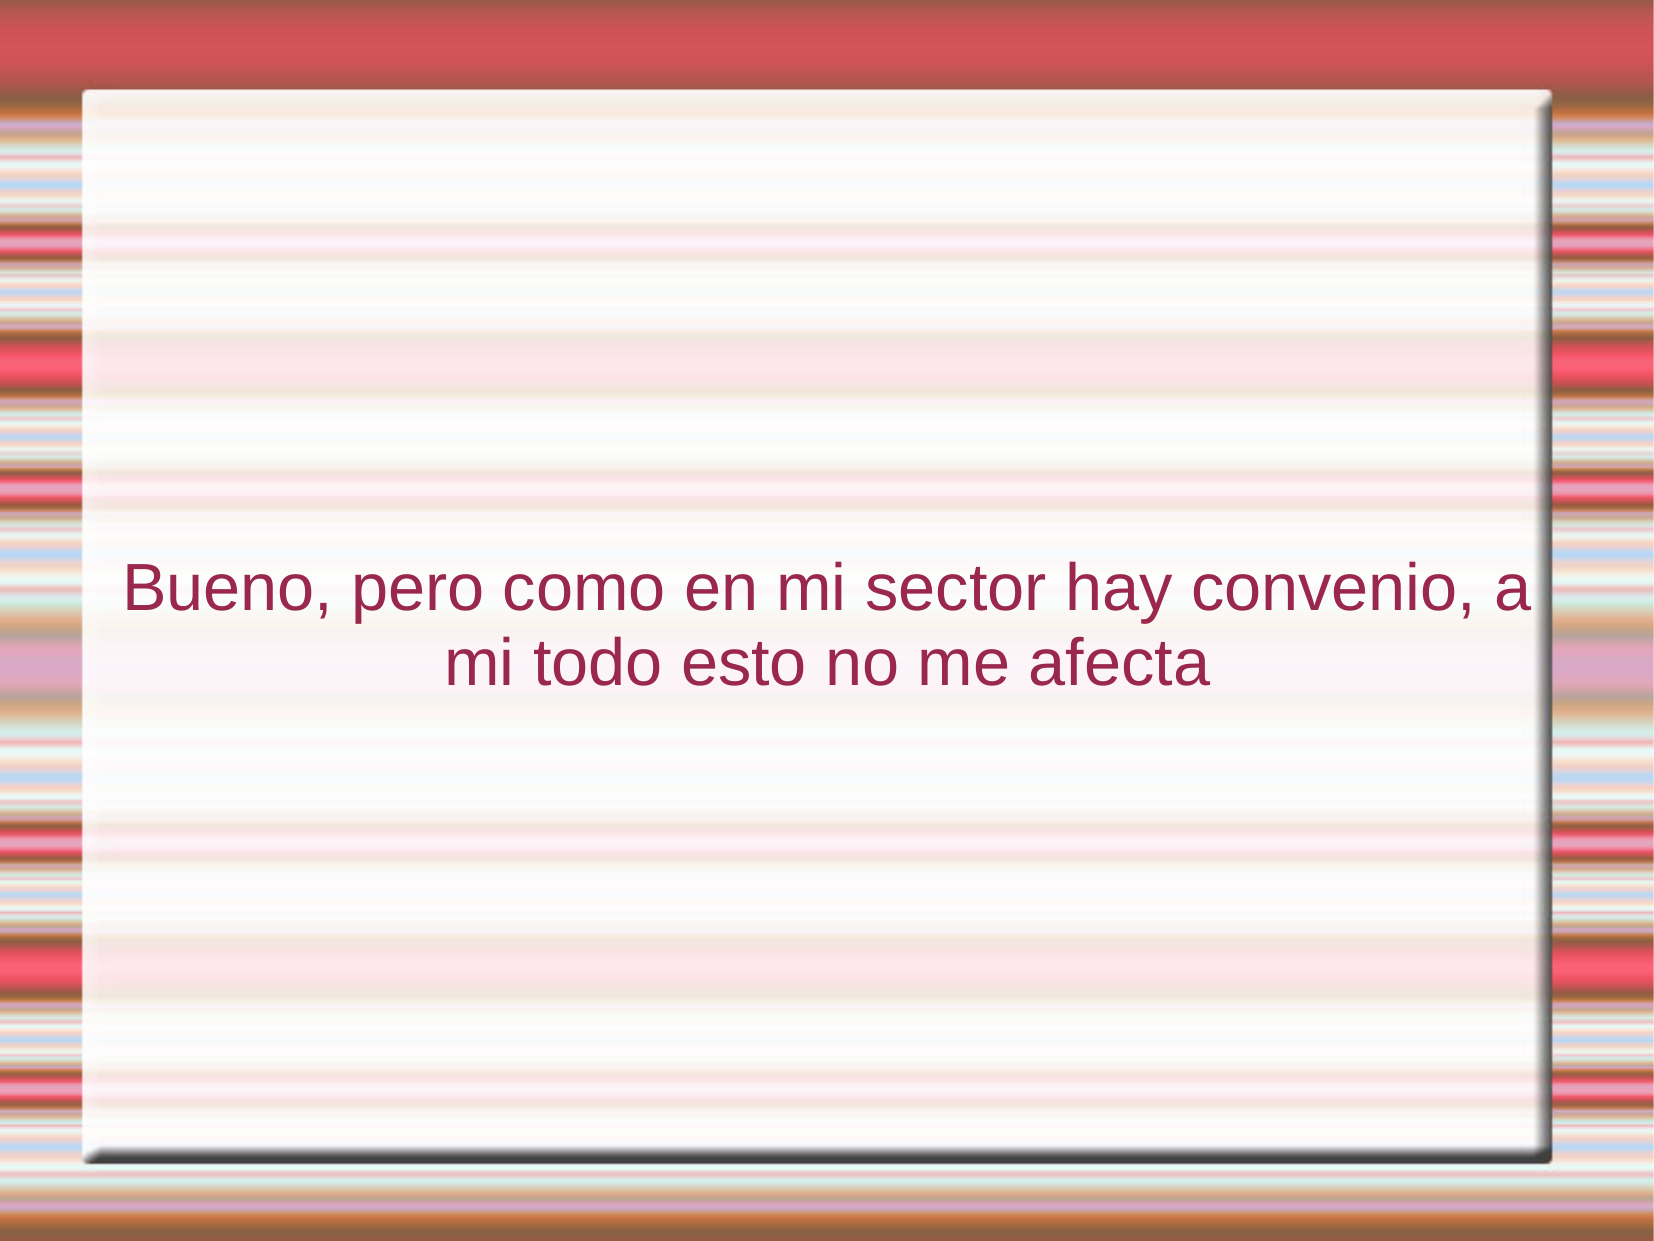

Bueno, pero como en mi sector hay convenio, a mi todo esto no me afecta